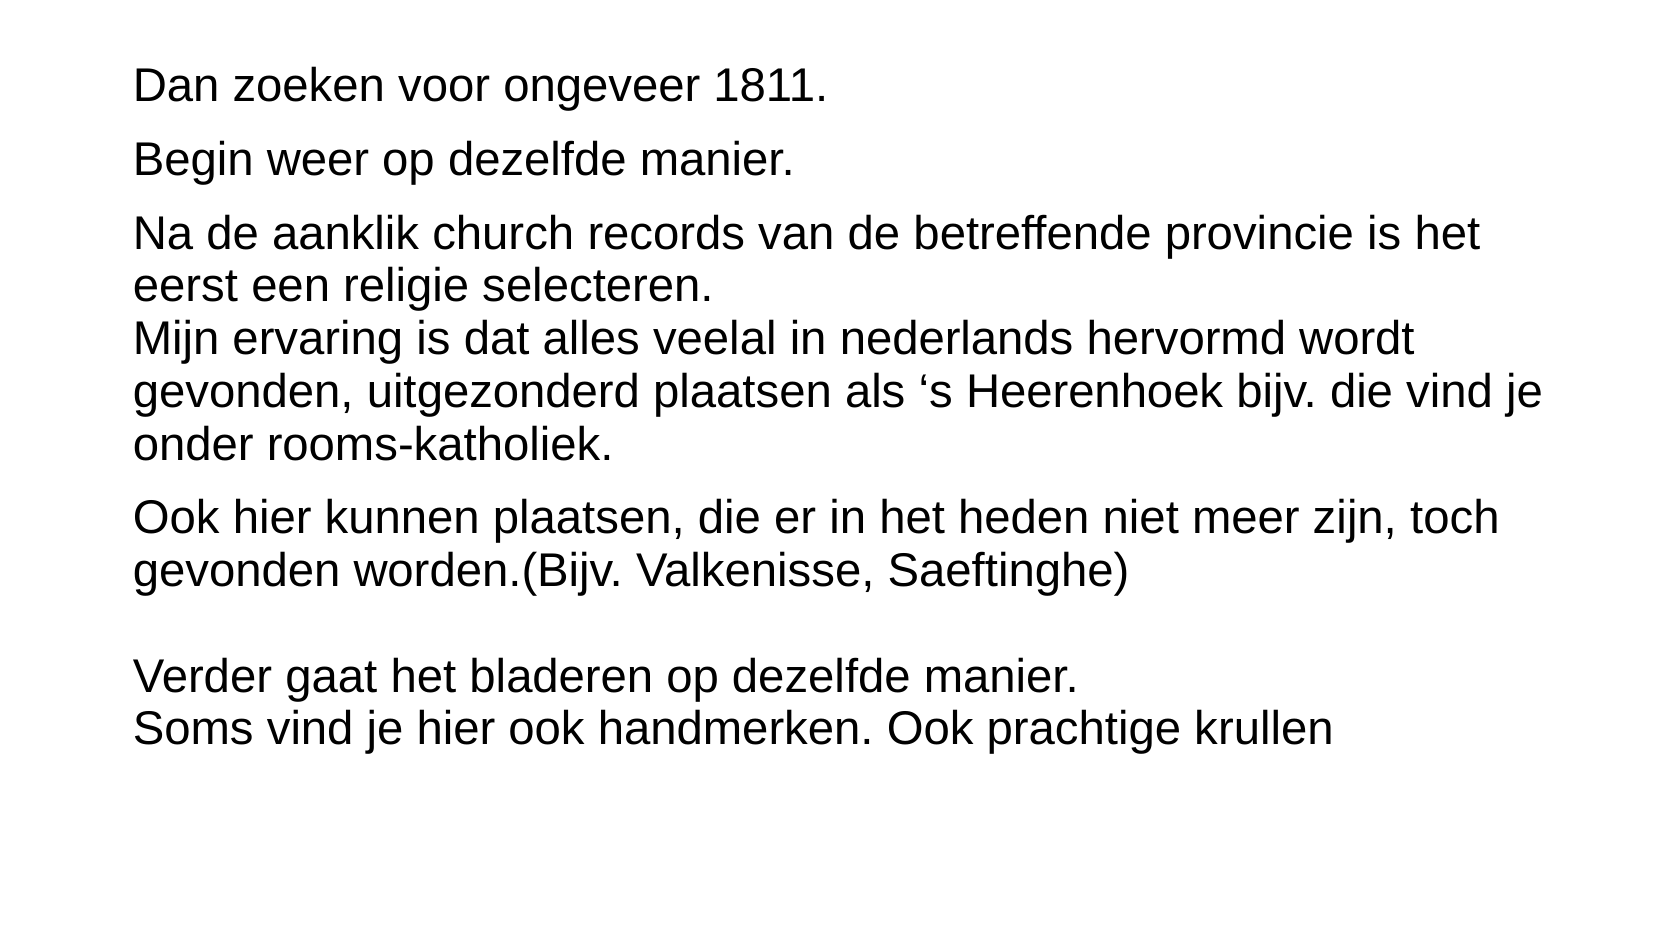

# Dan zoeken voor ongeveer 1811.
Begin weer op dezelfde manier.
Na de aanklik church records van de betreffende provincie is het eerst een religie selecteren.
Mijn ervaring is dat alles veelal in nederlands hervormd wordt gevonden, uitgezonderd plaatsen als ‘s Heerenhoek bijv. die vind je onder rooms-katholiek.
Ook hier kunnen plaatsen, die er in het heden niet meer zijn, toch gevonden worden.(Bijv. Valkenisse, Saeftinghe)
Verder gaat het bladeren op dezelfde manier.
Soms vind je hier ook handmerken. Ook prachtige krullen